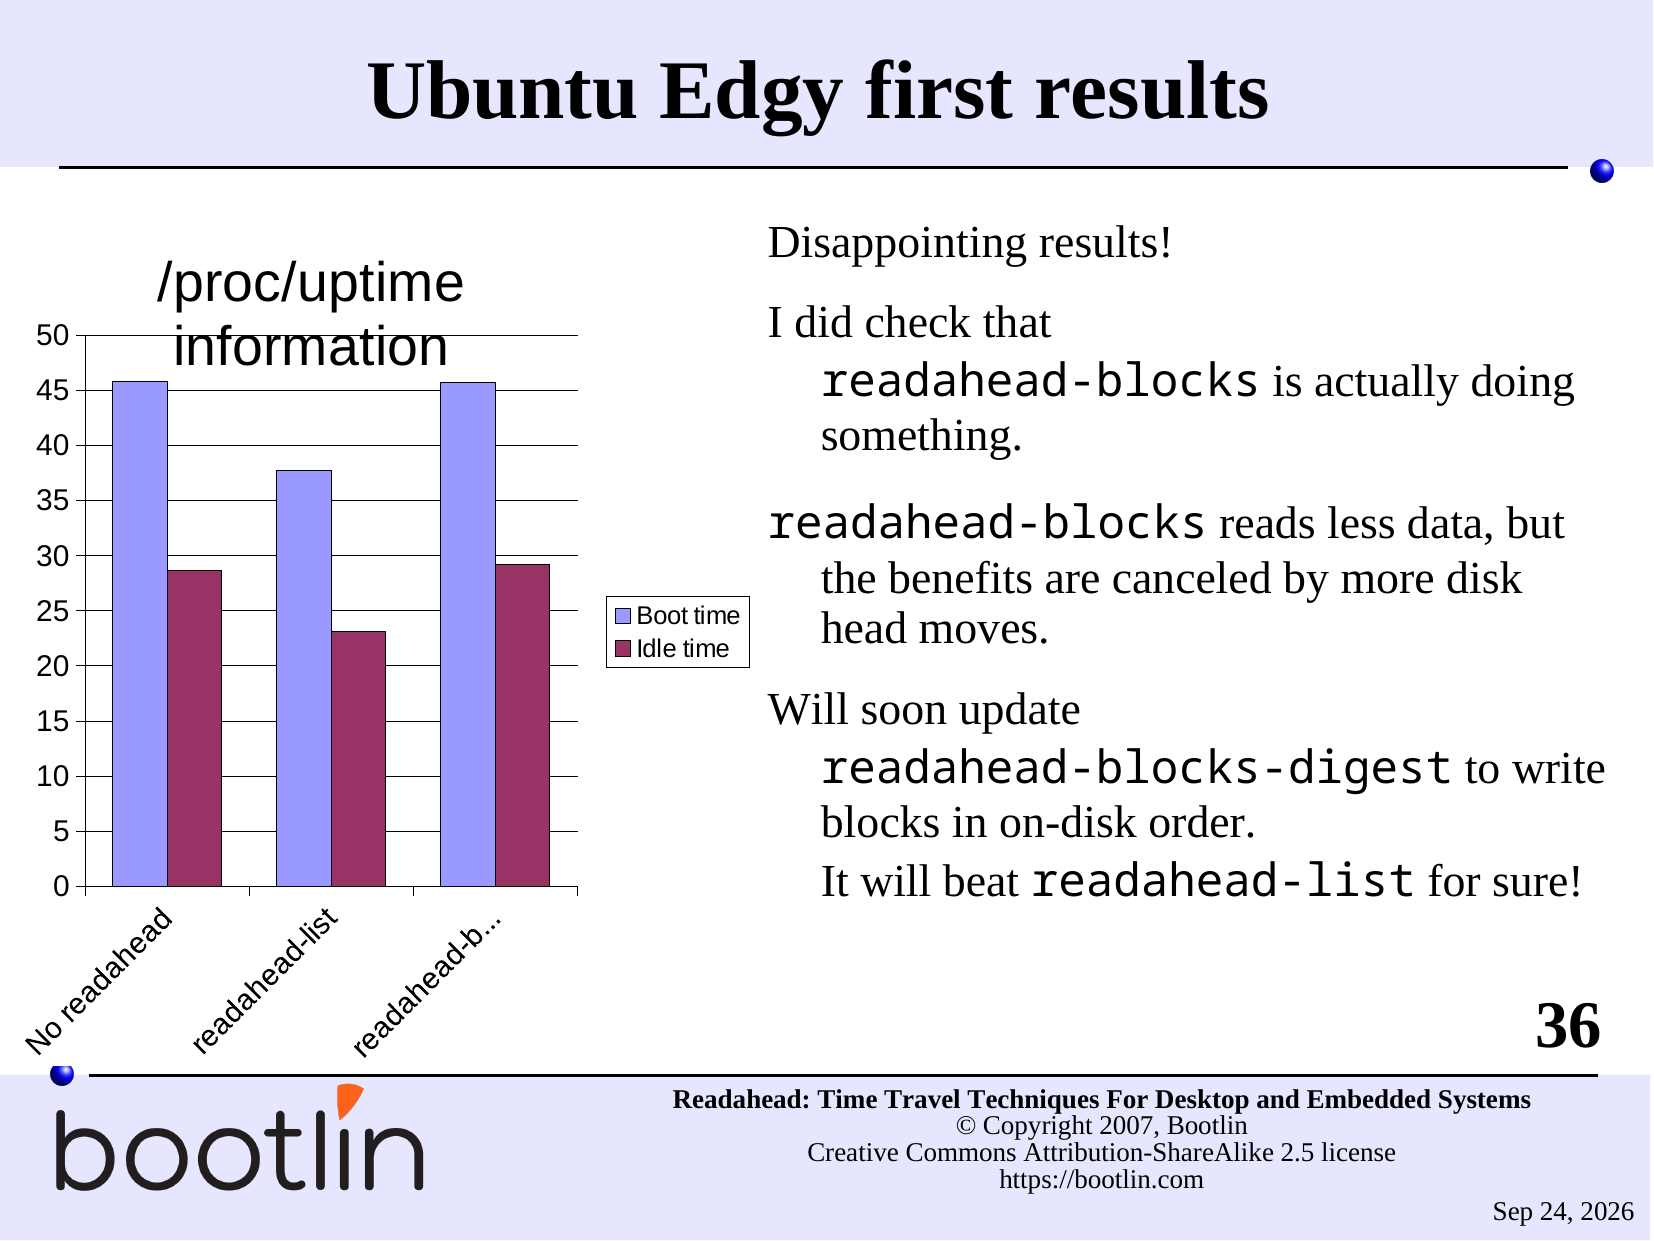

# Ubuntu Edgy first results
### Chart: /proc/uptime information
| Category | Boot time | Idle time |
|---|---|---|
| No readahead | 45.8 | 28.7 |
| readahead-list | 37.7 | 23.1 |
| readahead-blocks | 45.7 | 29.2 |Disappointing results!
I did check that
readahead-blocks is actually doing something.
readahead-blocks reads less data, but the benefits are canceled by more disk head moves.
Will soon update
readahead-blocks-digest to write blocks in on-disk order.
It will beat readahead-list for sure!